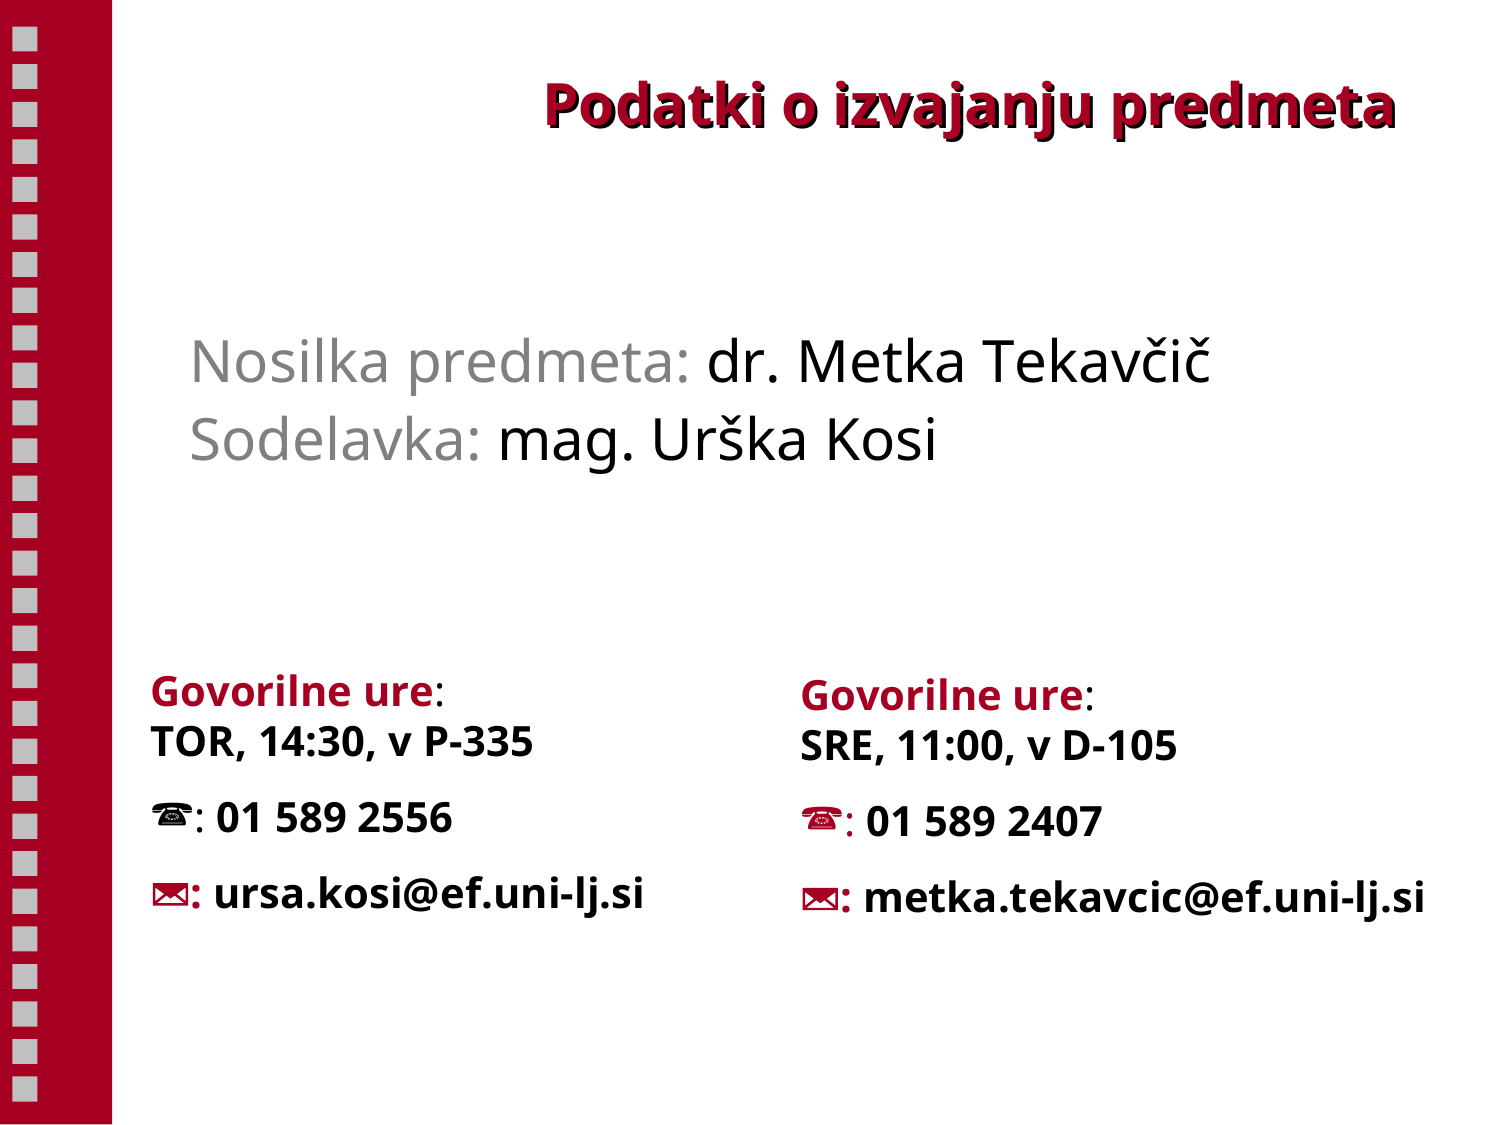

# Podatki o izvajanju predmeta
Nosilka predmeta: dr. Metka Tekavčič
Sodelavka: mag. Urška Kosi
Govorilne ure:
TOR, 14:30, v P-335
: 01 589 2556
: ursa.kosi@ef.uni-lj.si
Govorilne ure:
SRE, 11:00, v D-105
: 01 589 2407
: metka.tekavcic@ef.uni-lj.si